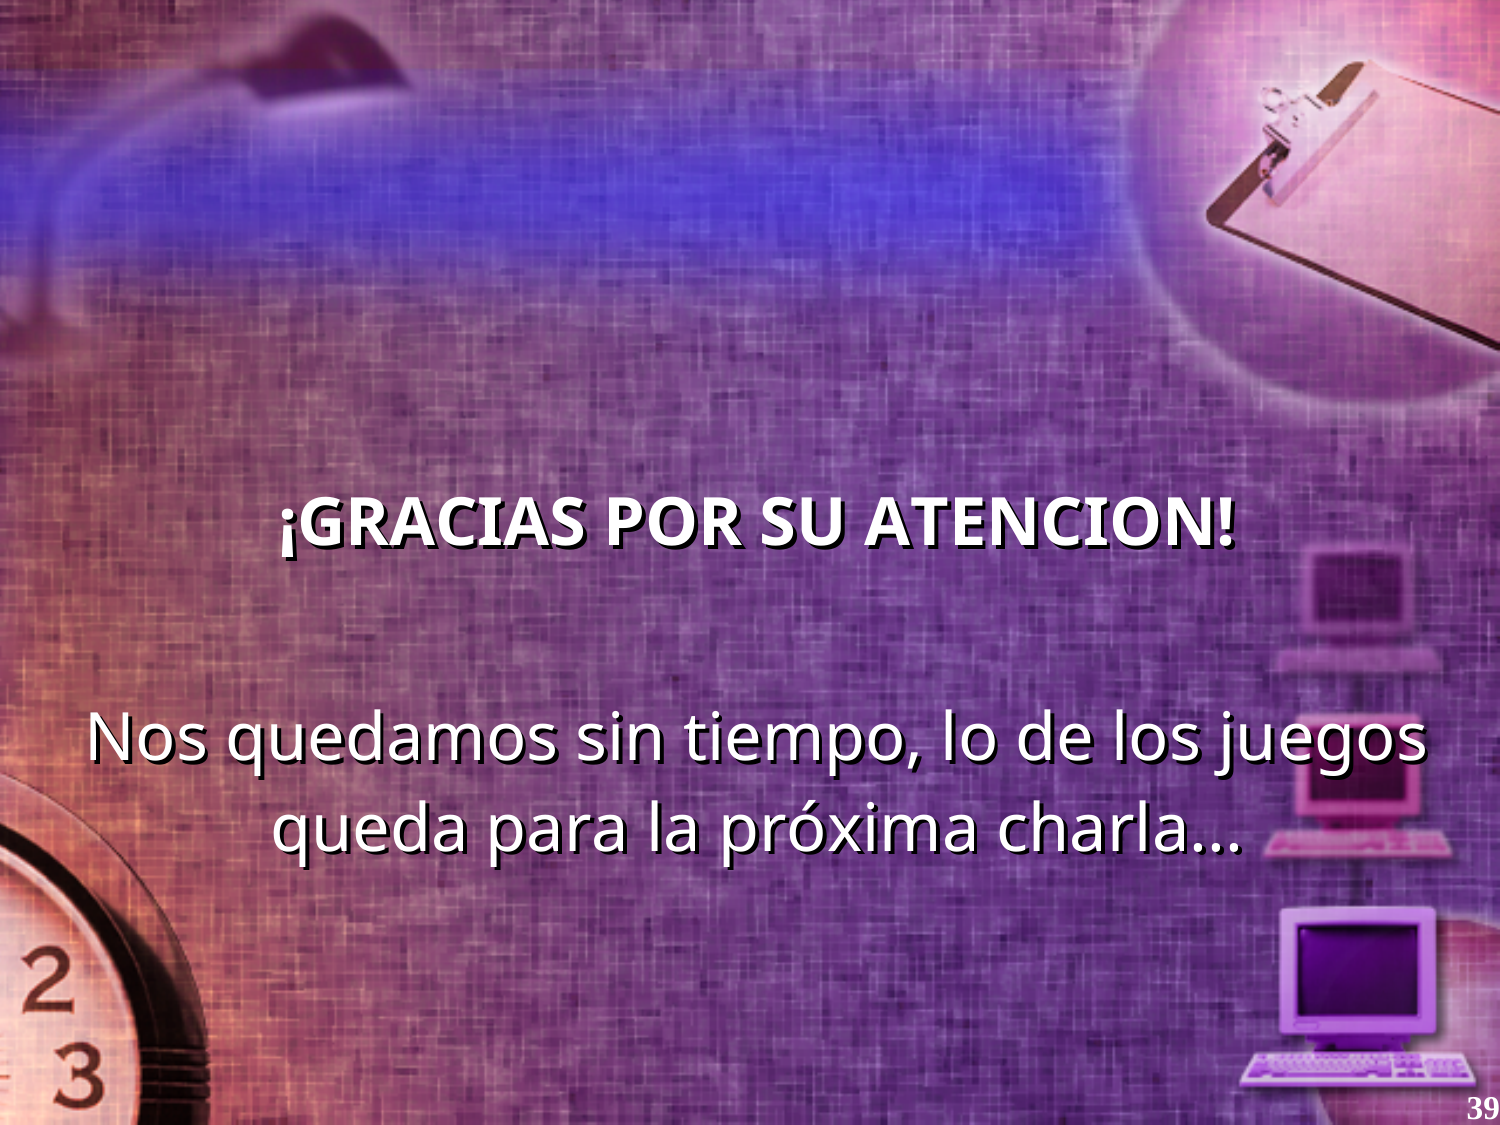

#
¡GRACIAS POR SU ATENCION!
Nos quedamos sin tiempo, lo de los juegos queda para la próxima charla...
39